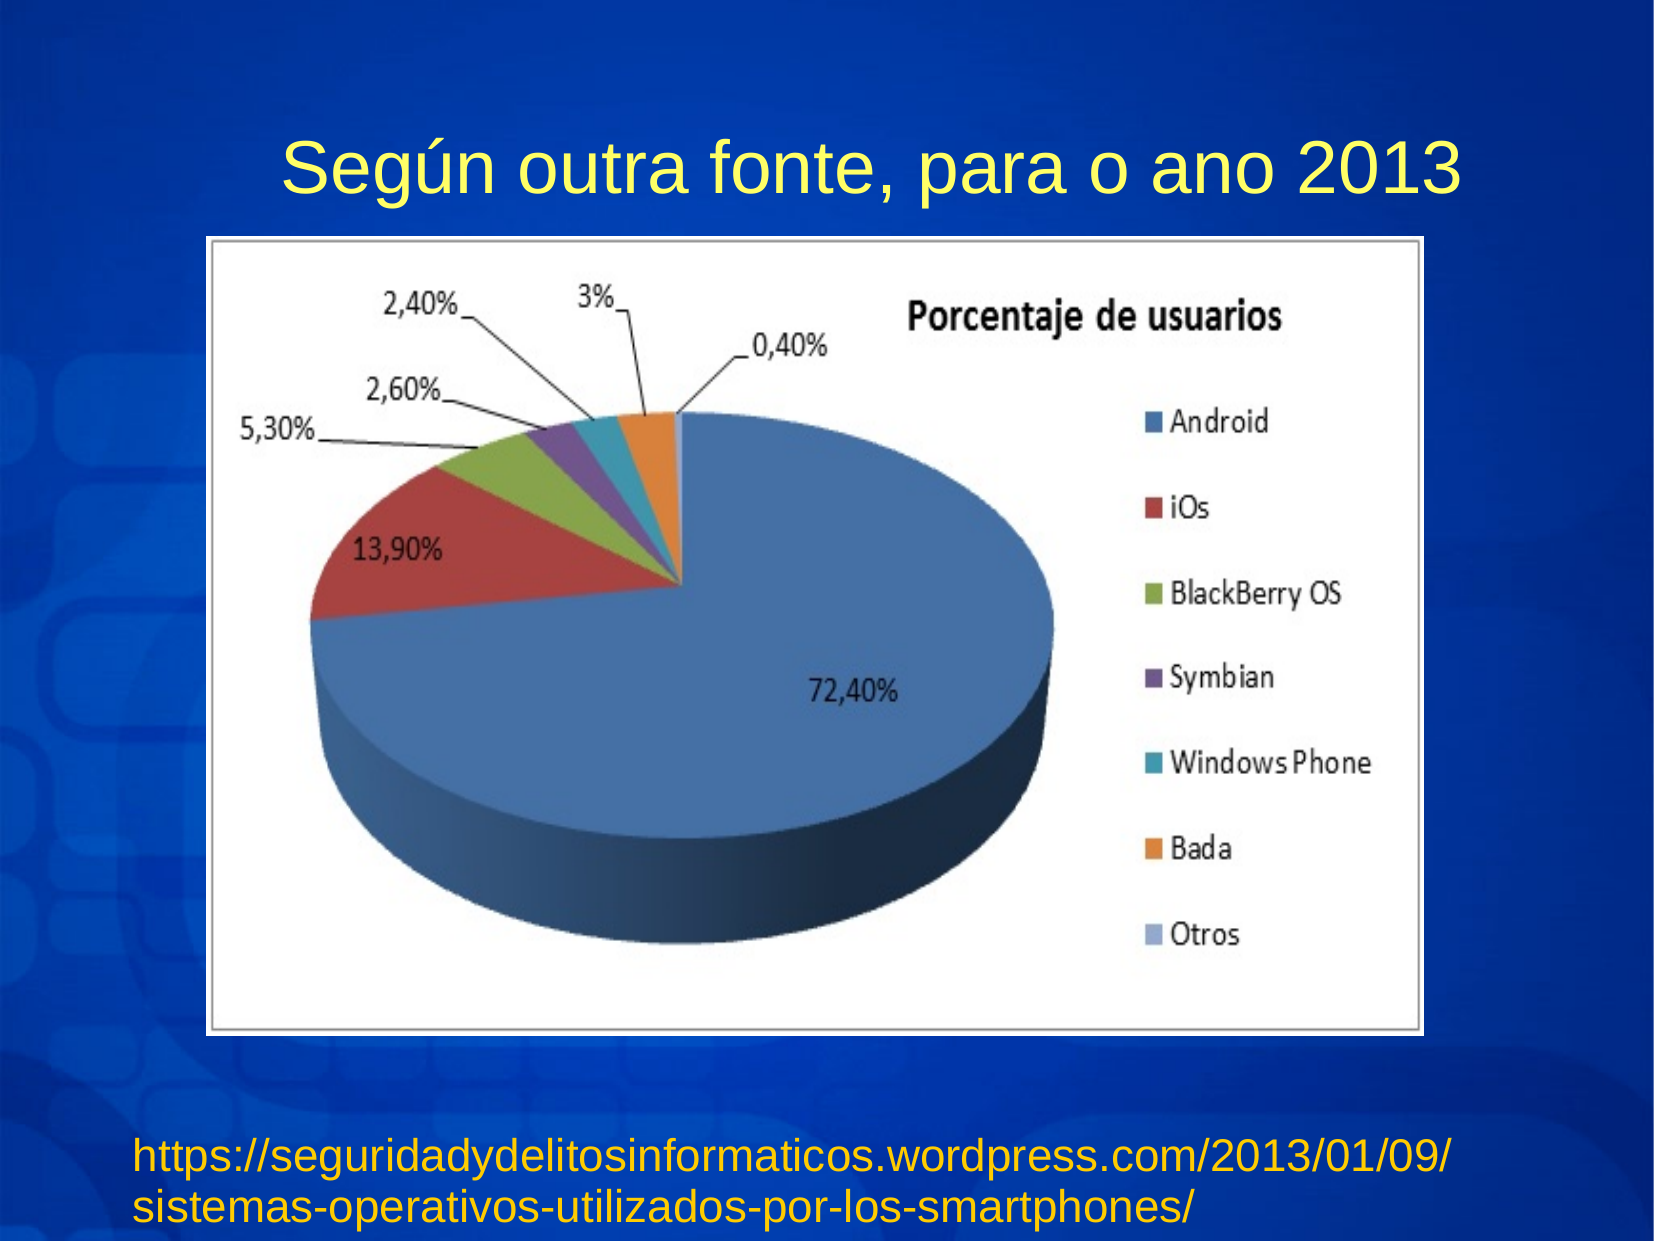

Según outra fonte, para o ano 2013
https://seguridadydelitosinformaticos.wordpress.com/2013/01/09/sistemas-operativos-utilizados-por-los-smartphones/